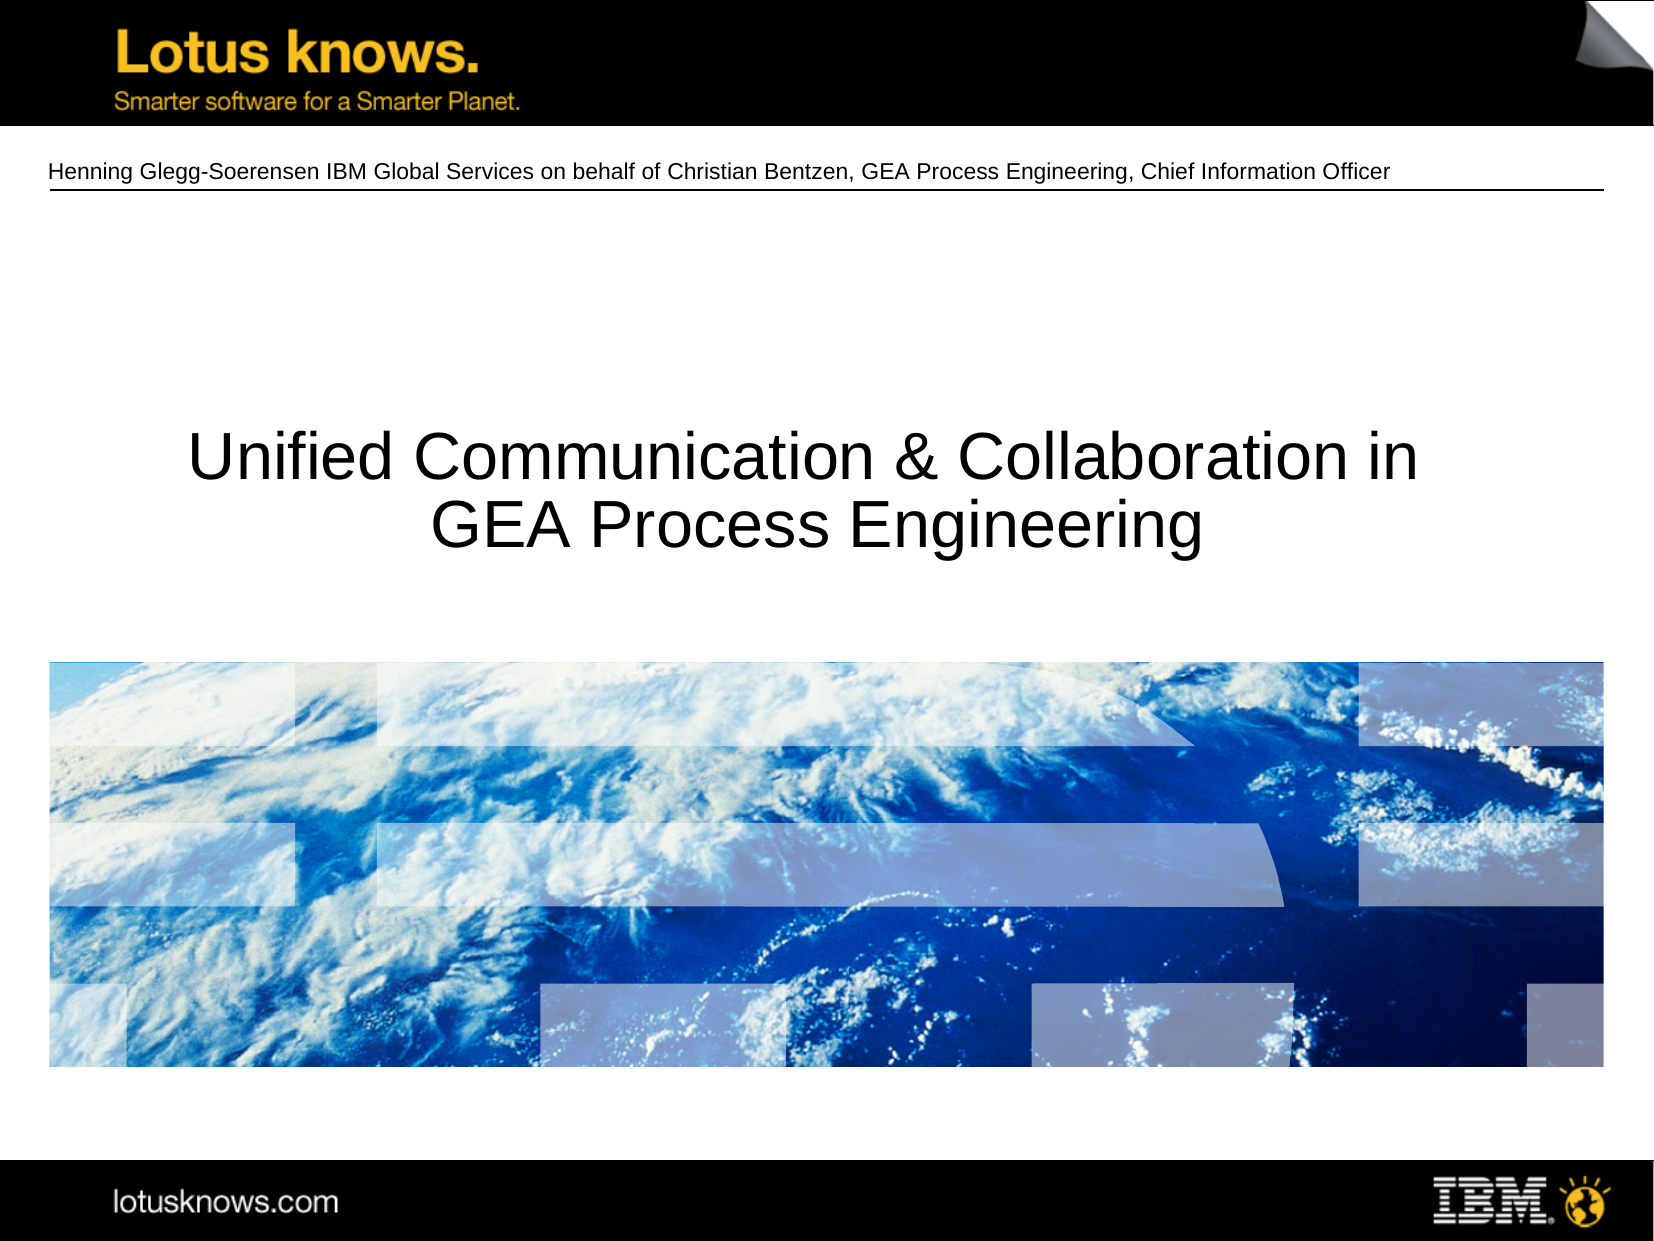

Henning Glegg-Soerensen IBM Global Services on behalf of Christian Bentzen, GEA Process Engineering, Chief Information Officer
# Unified Communication & Collaboration in GEA Process Engineering